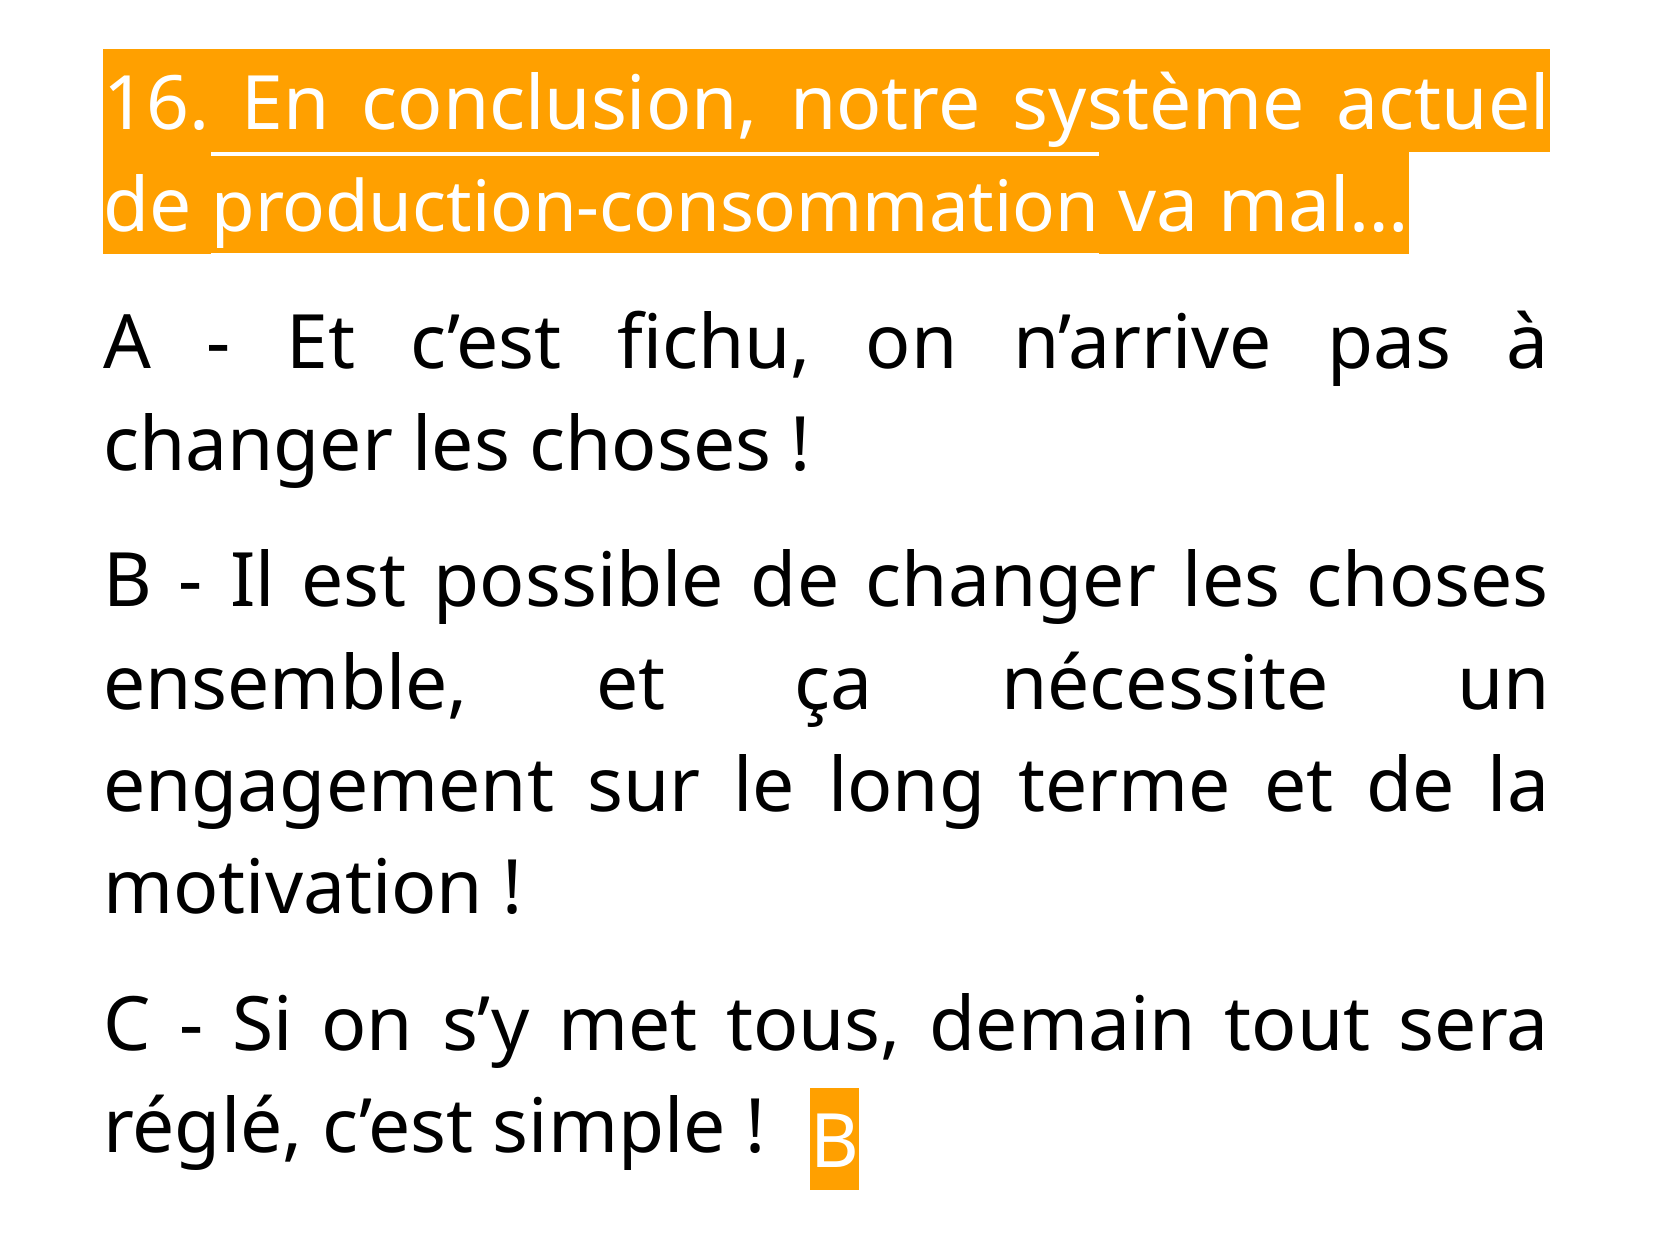

16. En conclusion, notre système actuel de production-consommation va mal…
A - Et c’est fichu, on n’arrive pas à changer les choses !
B - Il est possible de changer les choses ensemble, et ça nécessite un engagement sur le long terme et de la motivation !
C - Si on s’y met tous, demain tout sera réglé, c’est simple !
B